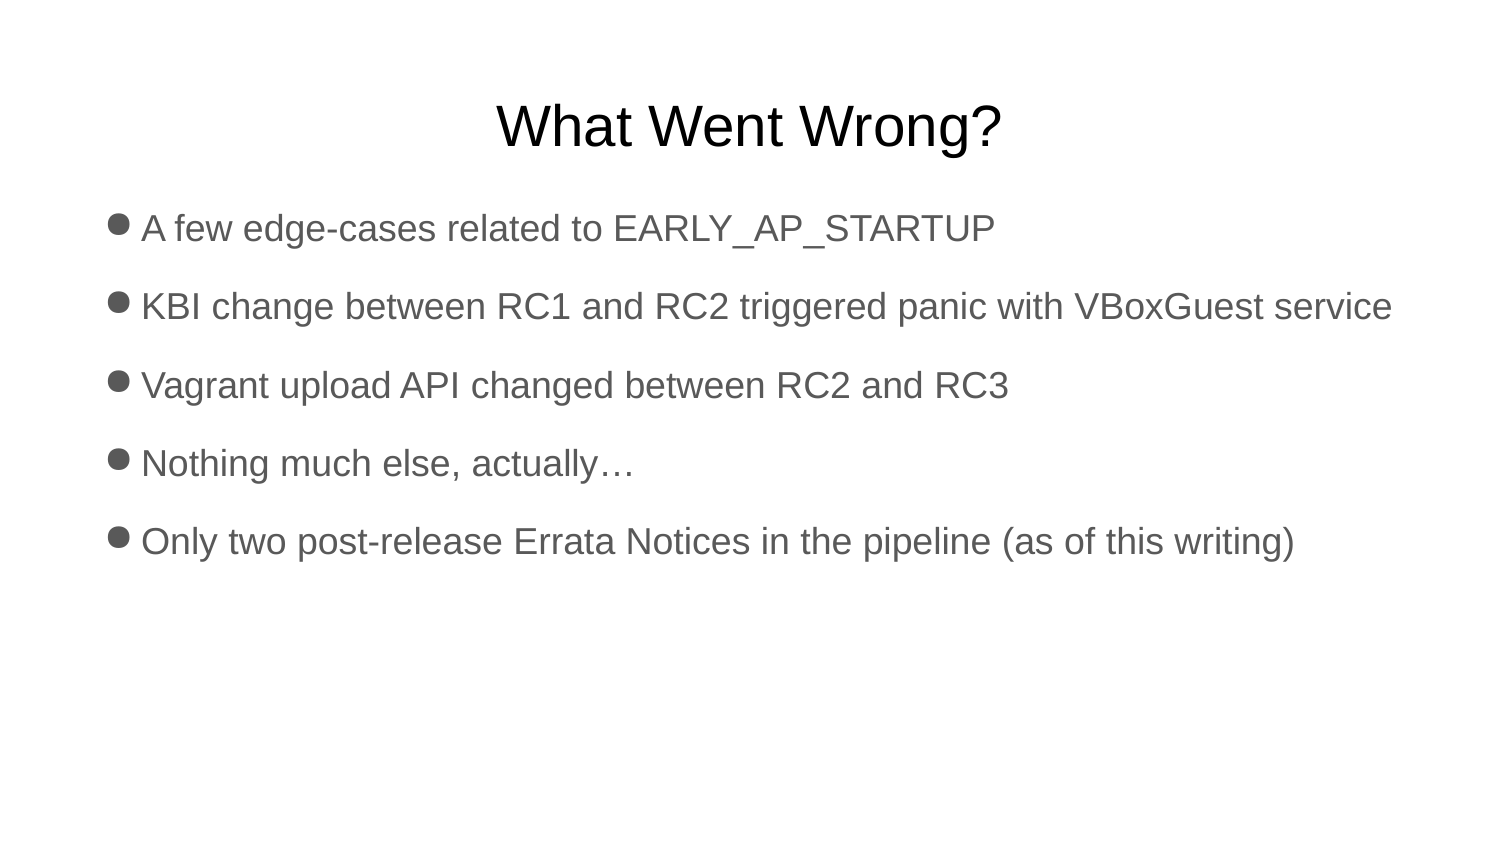

# What Went Wrong?
A few edge-cases related to EARLY_AP_STARTUP
KBI change between RC1 and RC2 triggered panic with VBoxGuest service
Vagrant upload API changed between RC2 and RC3
Nothing much else, actually…
Only two post-release Errata Notices in the pipeline (as of this writing)